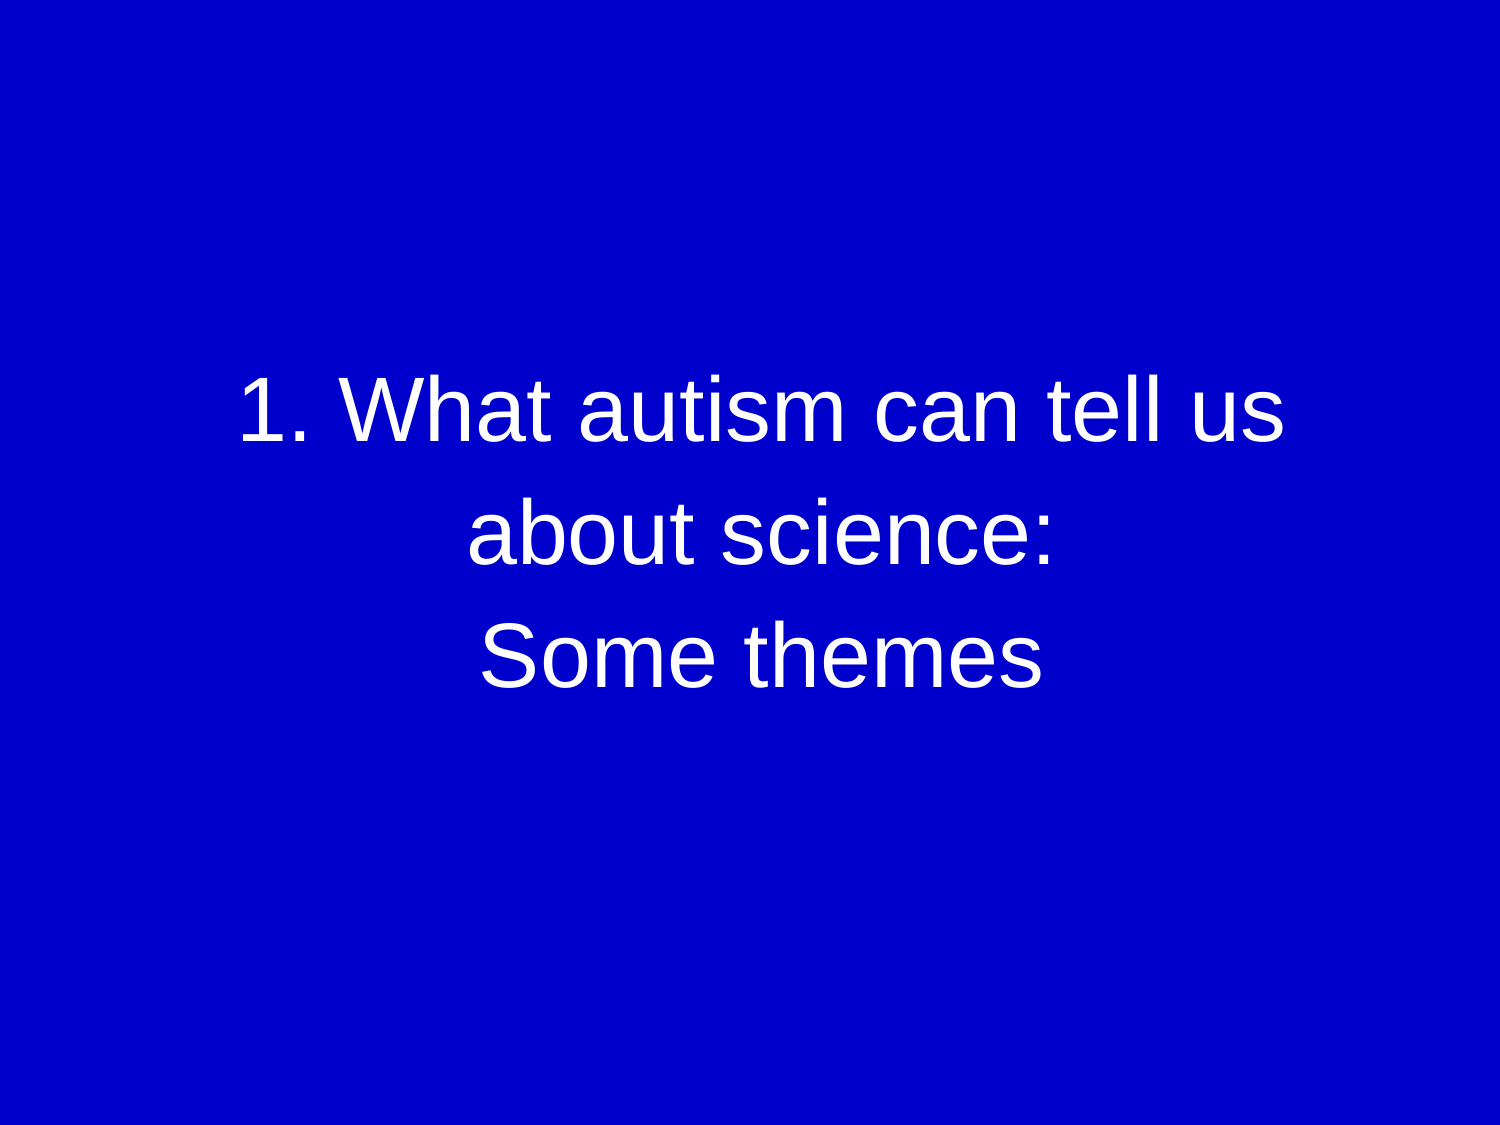

# 1. What autism can tell us about science: Some themes